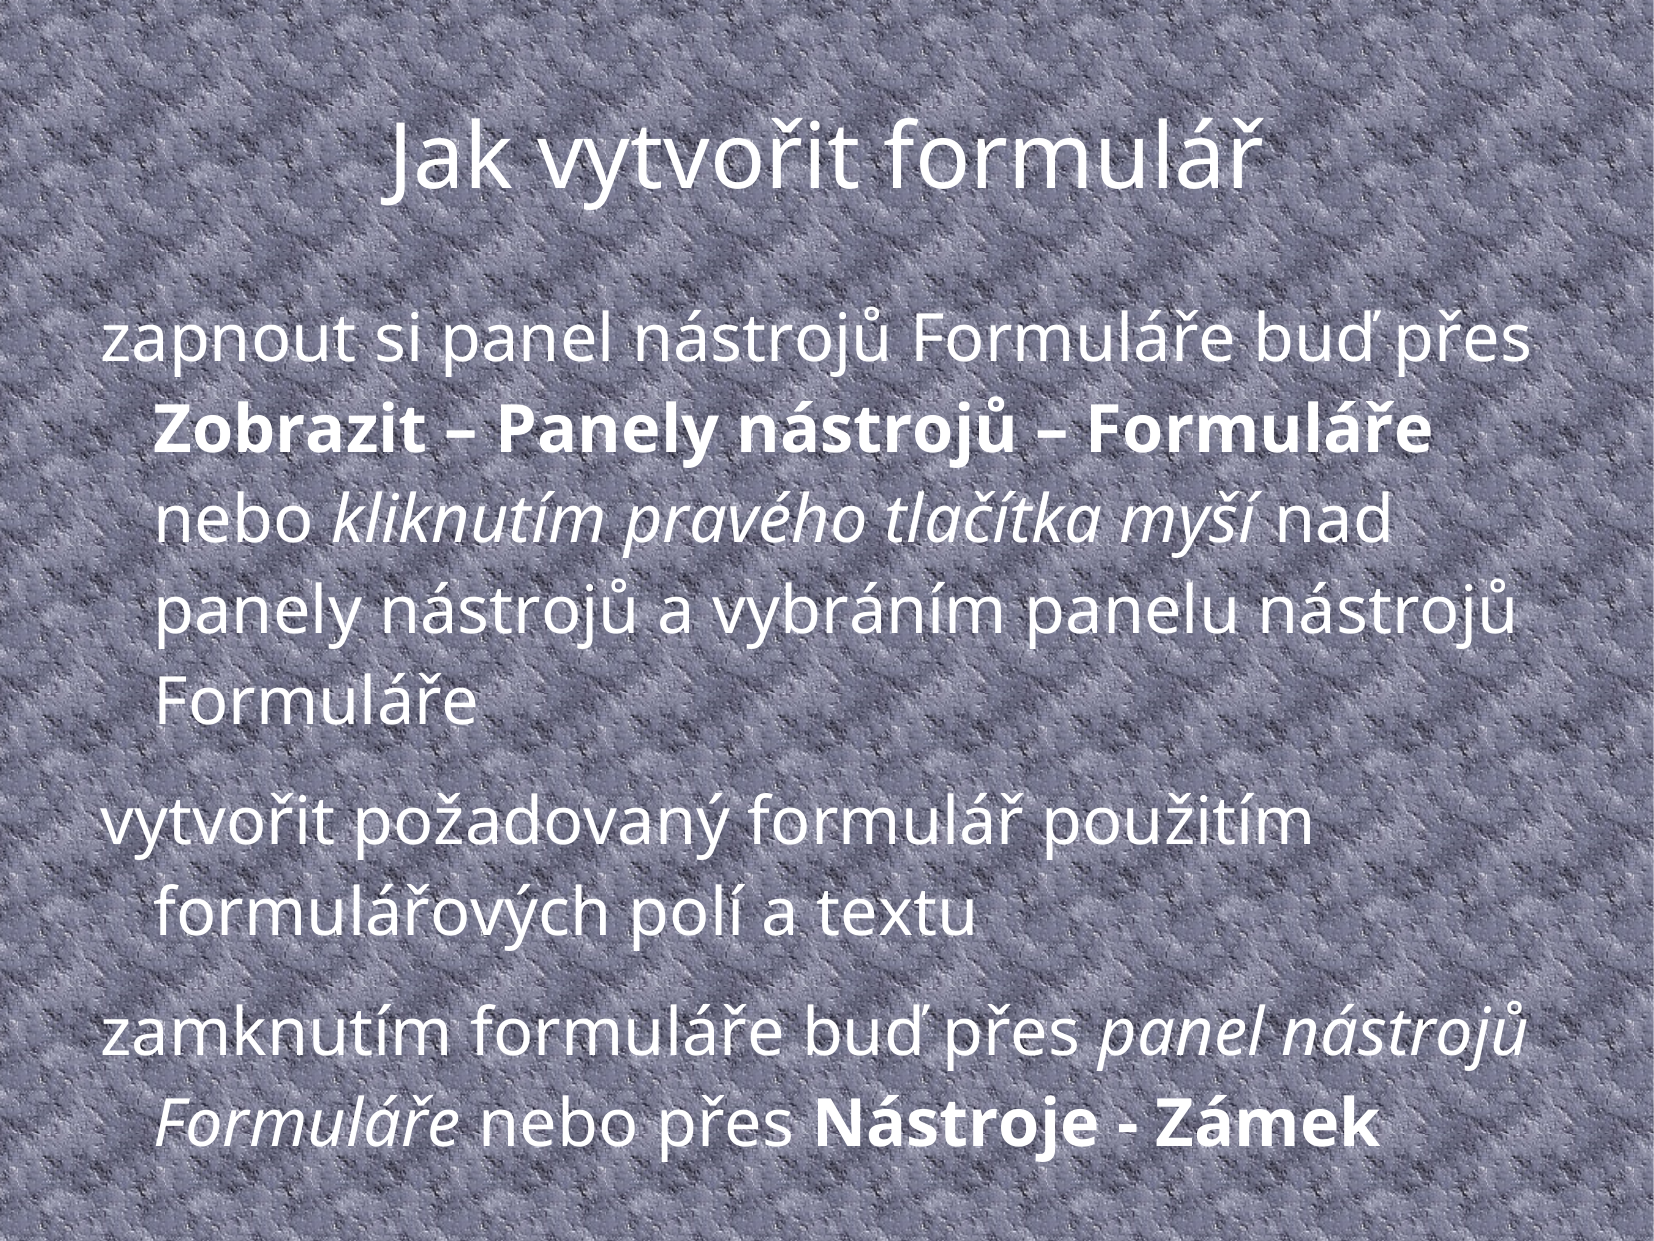

# Jak vytvořit formulář
zapnout si panel nástrojů Formuláře buď přes Zobrazit – Panely nástrojů – Formuláře nebo kliknutím pravého tlačítka myší nad panely nástrojů a vybráním panelu nástrojů Formuláře
vytvořit požadovaný formulář použitím formulářových polí a textu
zamknutím formuláře buď přes panel nástrojů Formuláře nebo přes Nástroje - Zámek